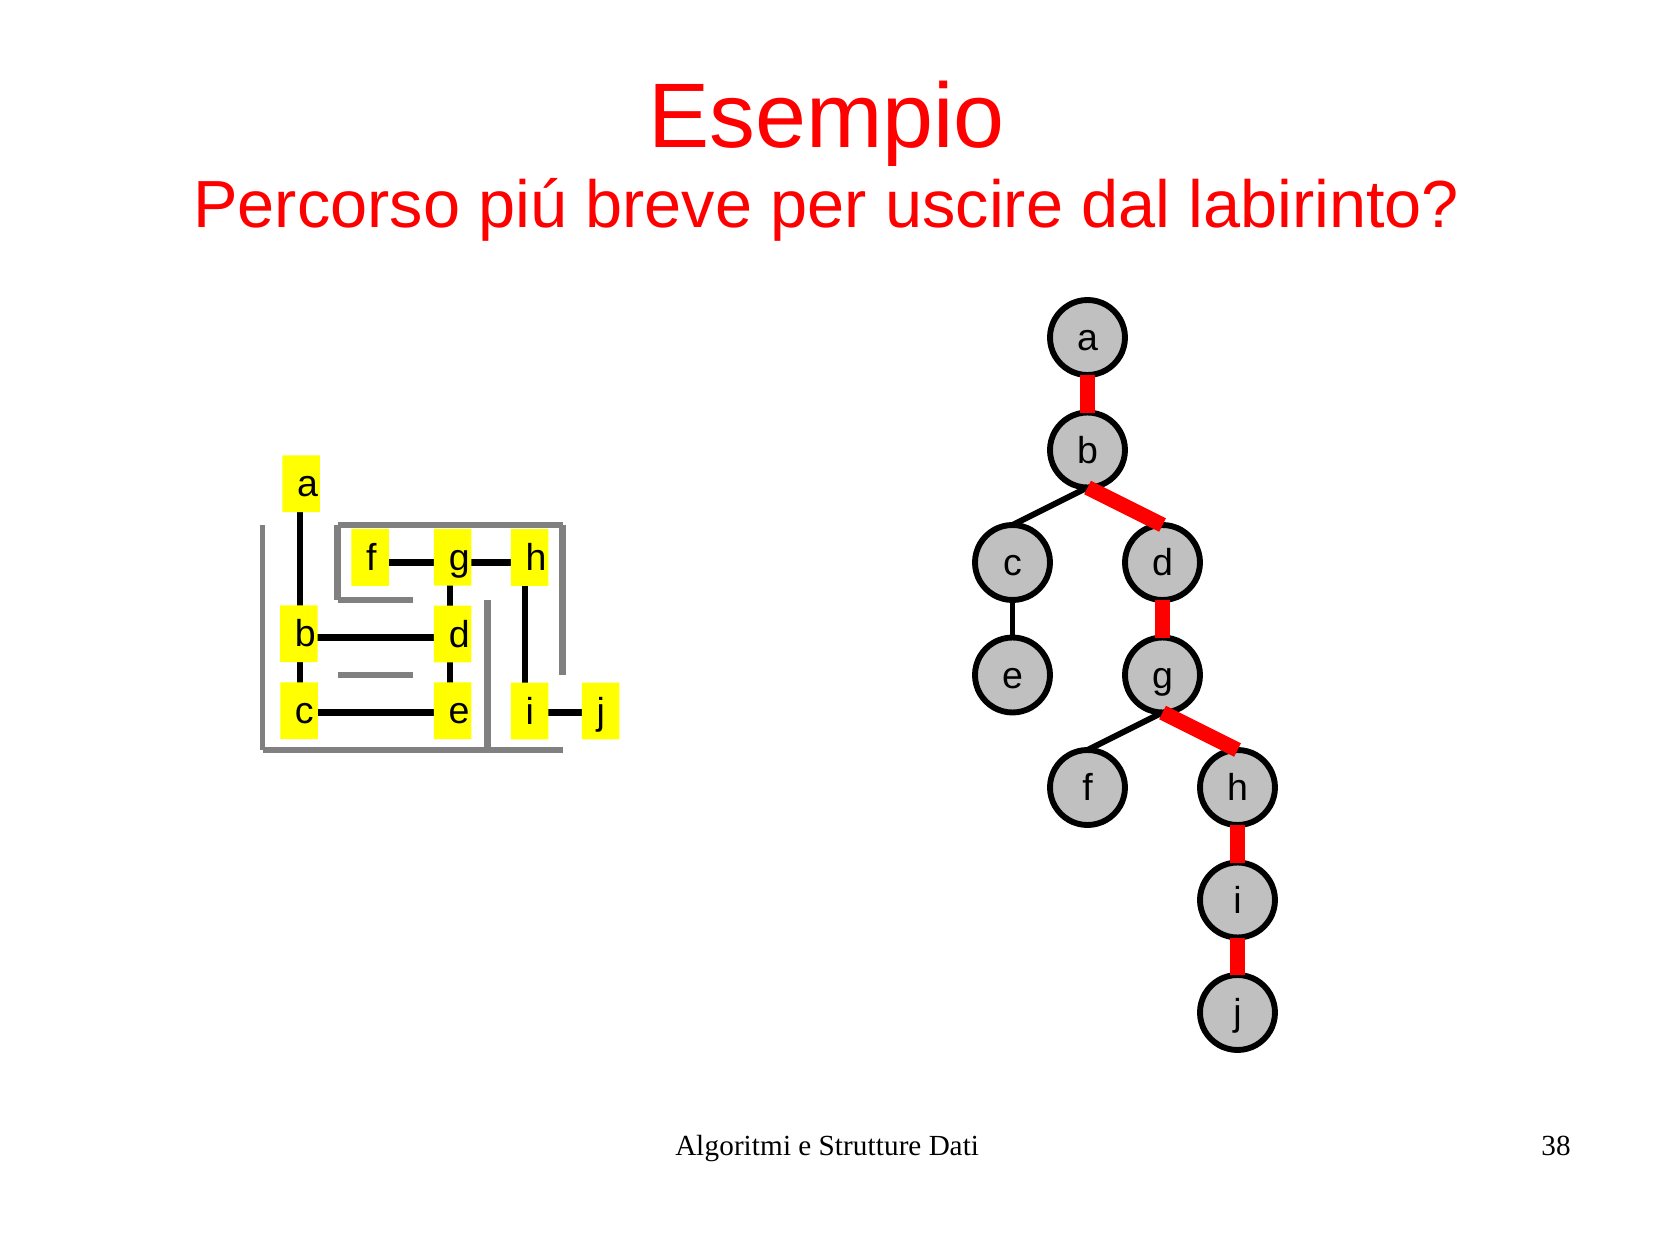

# Esempio Percorso piú breve per uscire dal labirinto?
a
b
a
c
d
g
f
h
b
d
e
g
c
e
i
j
f
h
i
j
Algoritmi e Strutture Dati
38